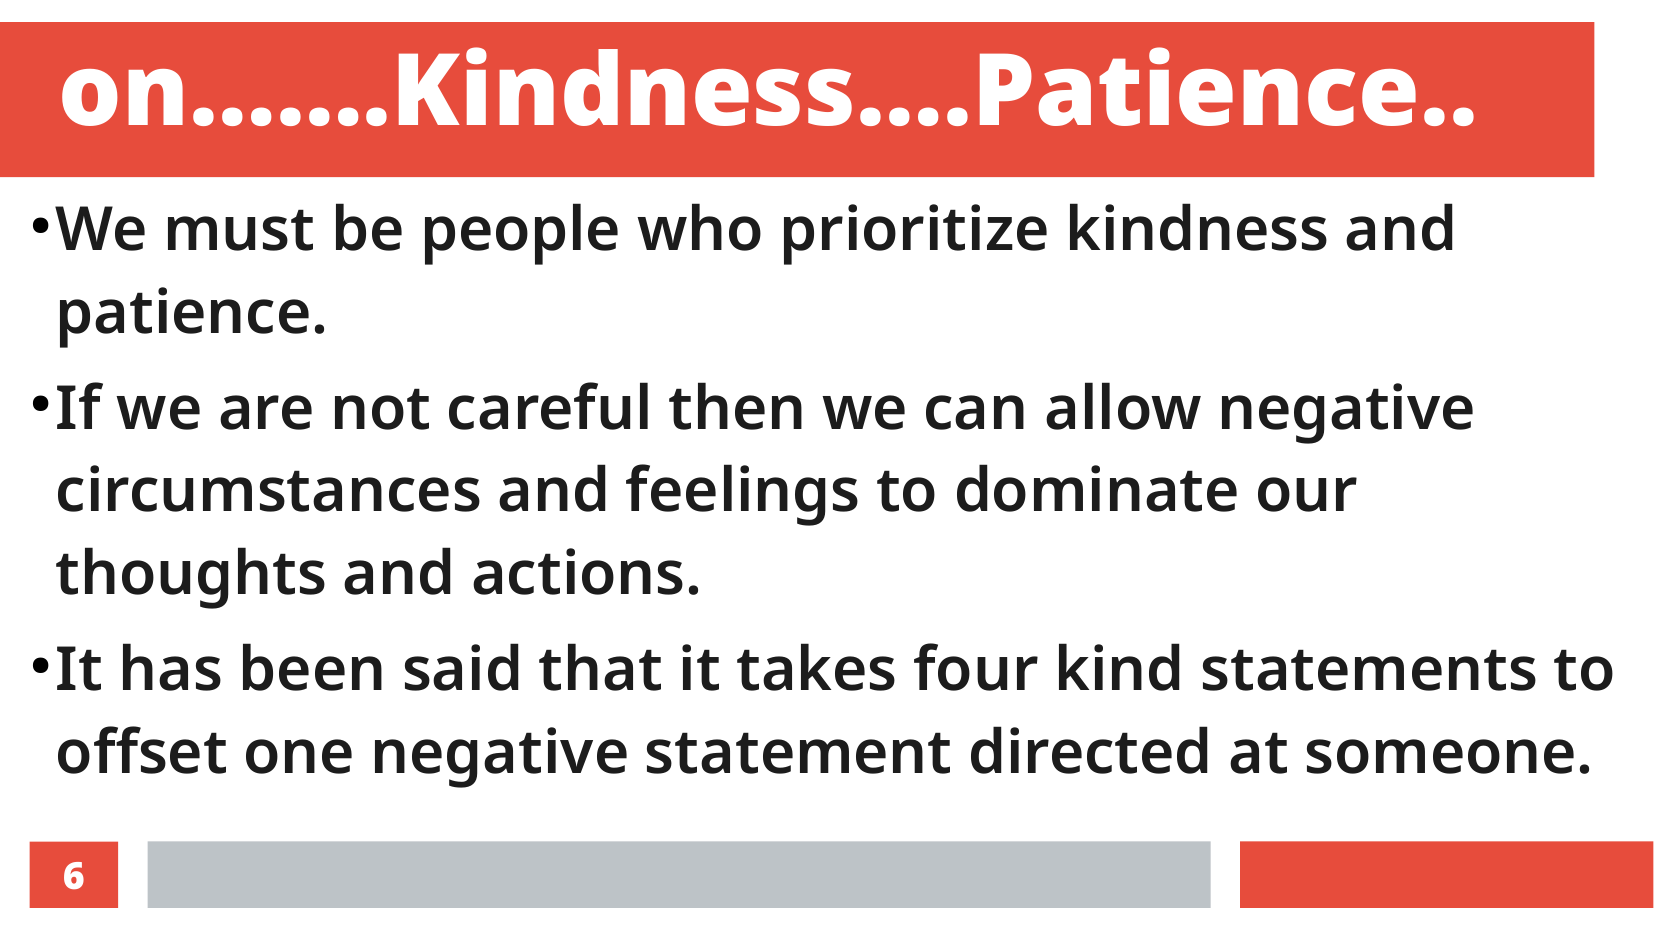

# Put on…….Kindness….Patience..
We must be people who prioritize kindness and patience.
If we are not careful then we can allow negative circumstances and feelings to dominate our thoughts and actions.
It has been said that it takes four kind statements to offset one negative statement directed at someone.
6